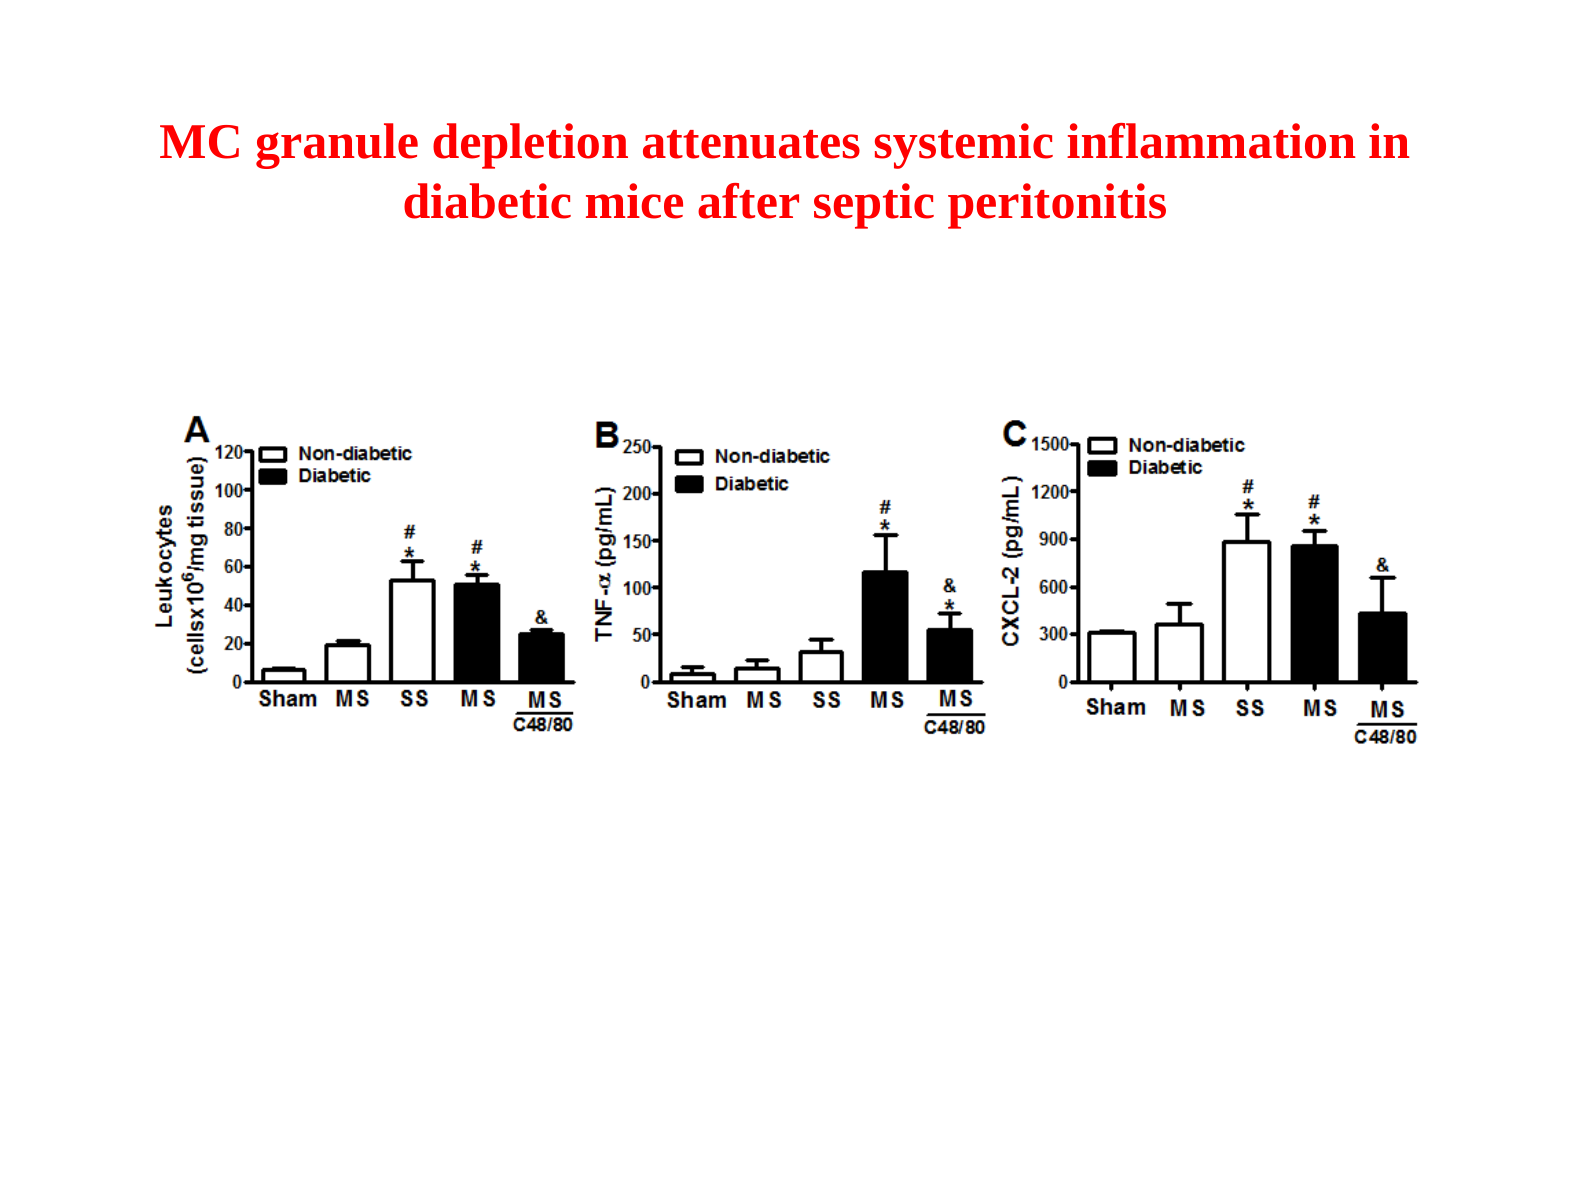

# MC granule depletion attenuates systemic inflammation in diabetic mice after septic peritonitis